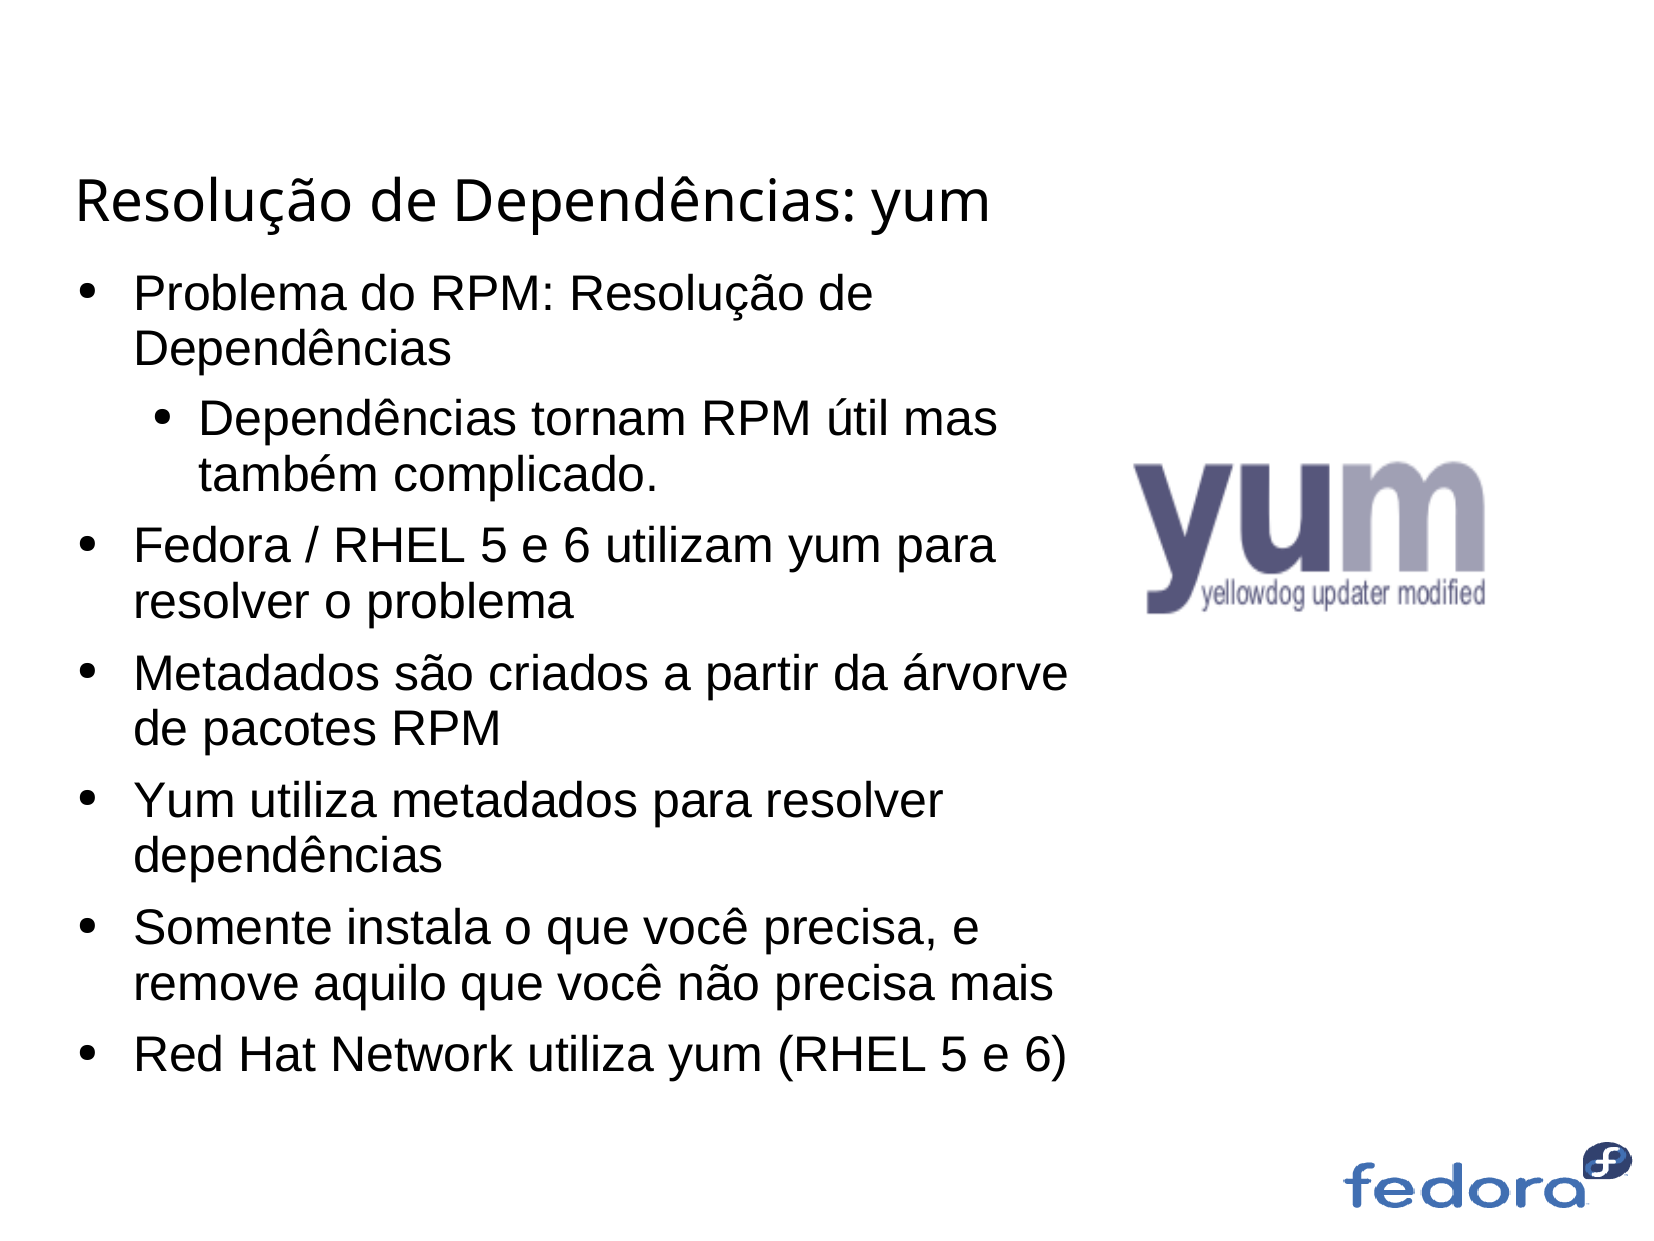

# Resolução de Dependências: yum
Problema do RPM: Resolução de Dependências
Dependências tornam RPM útil mas também complicado.
Fedora / RHEL 5 e 6 utilizam yum para resolver o problema
Metadados são criados a partir da árvorve de pacotes RPM
Yum utiliza metadados para resolver dependências
Somente instala o que você precisa, e remove aquilo que você não precisa mais
Red Hat Network utiliza yum (RHEL 5 e 6)